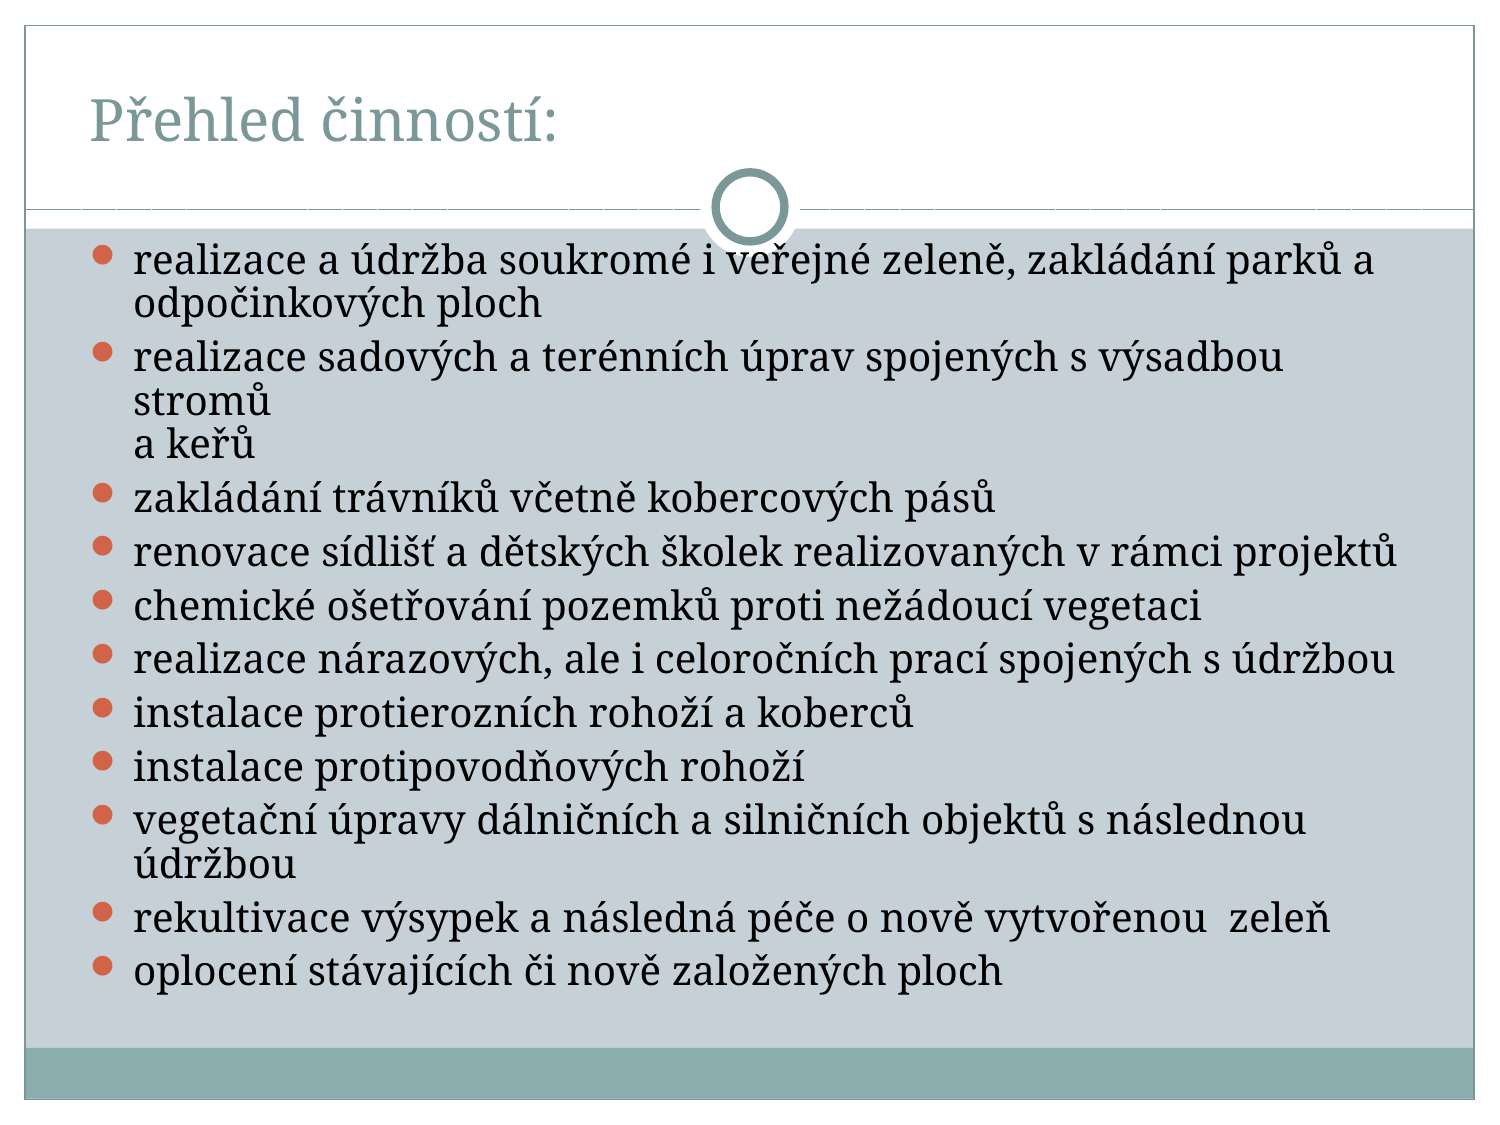

# Přehled činností:
realizace a údržba soukromé i veřejné zeleně, zakládání parků a odpočinkových ploch
realizace sadových a terénních úprav spojených s výsadbou stromů
a keřů
zakládání trávníků včetně kobercových pásů
renovace sídlišť a dětských školek realizovaných v rámci projektů
chemické ošetřování pozemků proti nežádoucí vegetaci
realizace nárazových, ale i celoročních prací spojených s údržbou
instalace protierozních rohoží a koberců
instalace protipovodňových rohoží
vegetační úpravy dálničních a silničních objektů s následnou údržbou
rekultivace výsypek a následná péče o nově vytvořenou zeleň
oplocení stávajících či nově založených ploch